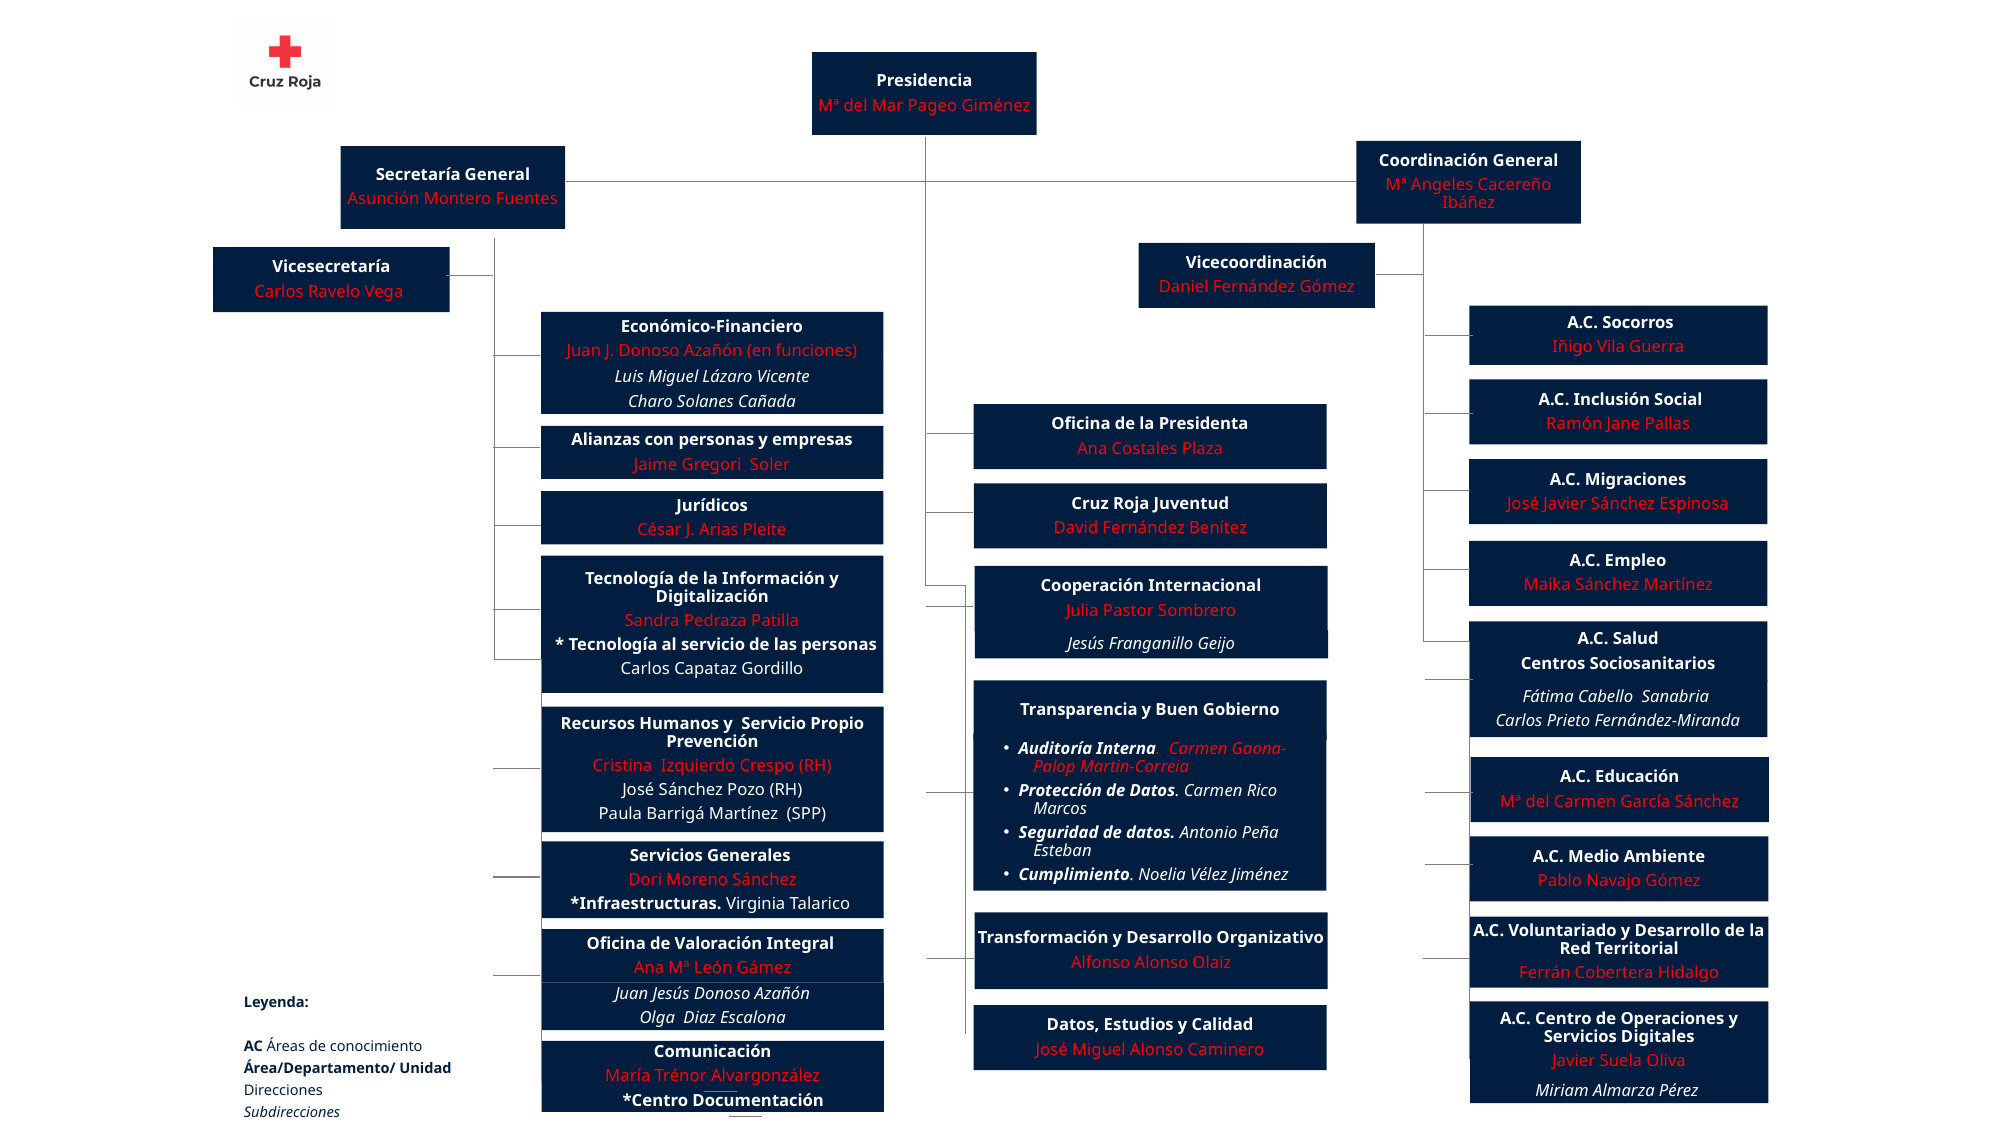

Presidencia
Mª del Mar Pageo Giménez
Coordinación General
Mª Angeles Cacereño Ibáñez
Secretaría General
Asunción Montero Fuentes
Vicecoordinación
Daniel Fernández Gómez
Vicesecretaría
Carlos Ravelo Vega
 A.C. Socorros
Iñigo Vila Guerra
 A.C. Inclusión Social
Ramón Jane Pallas
A.C. Migraciones
José Javier Sánchez Espinosa
A.C. Empleo
Maika Sánchez Martínez
A.C. Salud
Centros Sociosanitarios
Fátima Cabello Sanabria
Carlos Prieto Fernández-Miranda
A.C. Educación
Mª del Carmen García Sánchez
A.C. Medio Ambiente
Pablo Navajo Gómez
A.C. Voluntariado y Desarrollo de la Red Territorial
Ferrán Cobertera Hidalgo
A.C. Centro de Operaciones y Servicios Digitales
Javier Suela Oliva
Miriam Almarza Pérez
 Económico-Financiero
Juan J. Donoso Azañón (en funciones)
Luis Miguel Lázaro Vicente
Charo Solanes Cañada
Alianzas con personas y empresas
Jaime Gregori Soler
Jurídicos
César J. Arias Pleite
Tecnología de la Información y Digitalización
Sandra Pedraza Patilla
 * Tecnología al servicio de las personas
Carlos Capataz Gordillo
Recursos Humanos y Servicio Propio Prevención
Cristina Izquierdo Crespo (RH)
José Sánchez Pozo (RH)
Paula Barrigá Martínez (SPP)
Servicios Generales
Dori Moreno Sánchez
*Infraestructuras. Virginia Talarico
Oficina de Valoración Integral
Ana Mª León Gámez
Juan Jesús Donoso Azañón
Olga Diaz Escalona
Comunicación
María Trénor Alvargonzález
 *Centro Documentación
Oficina de la Presidenta
Ana Costales Plaza
Cruz Roja Juventud
David Fernández Benítez
Cooperación Internacional
Julia Pastor Sombrero
Jesús Franganillo Geijo
Transparencia y Buen Gobierno
Auditoría Interna. Carmen Gaona-Palop Martin-Correia
Protección de Datos. Carmen Rico Marcos
Seguridad de datos. Antonio Peña Esteban
Cumplimiento. Noelia Vélez Jiménez
Transformación y Desarrollo Organizativo
Alfonso Alonso Olaiz
Datos, Estudios y Calidad
José Miguel Alonso Caminero
Leyenda:
AC Áreas de conocimiento
Área/Departamento/ Unidad
Direcciones
Subdirecciones